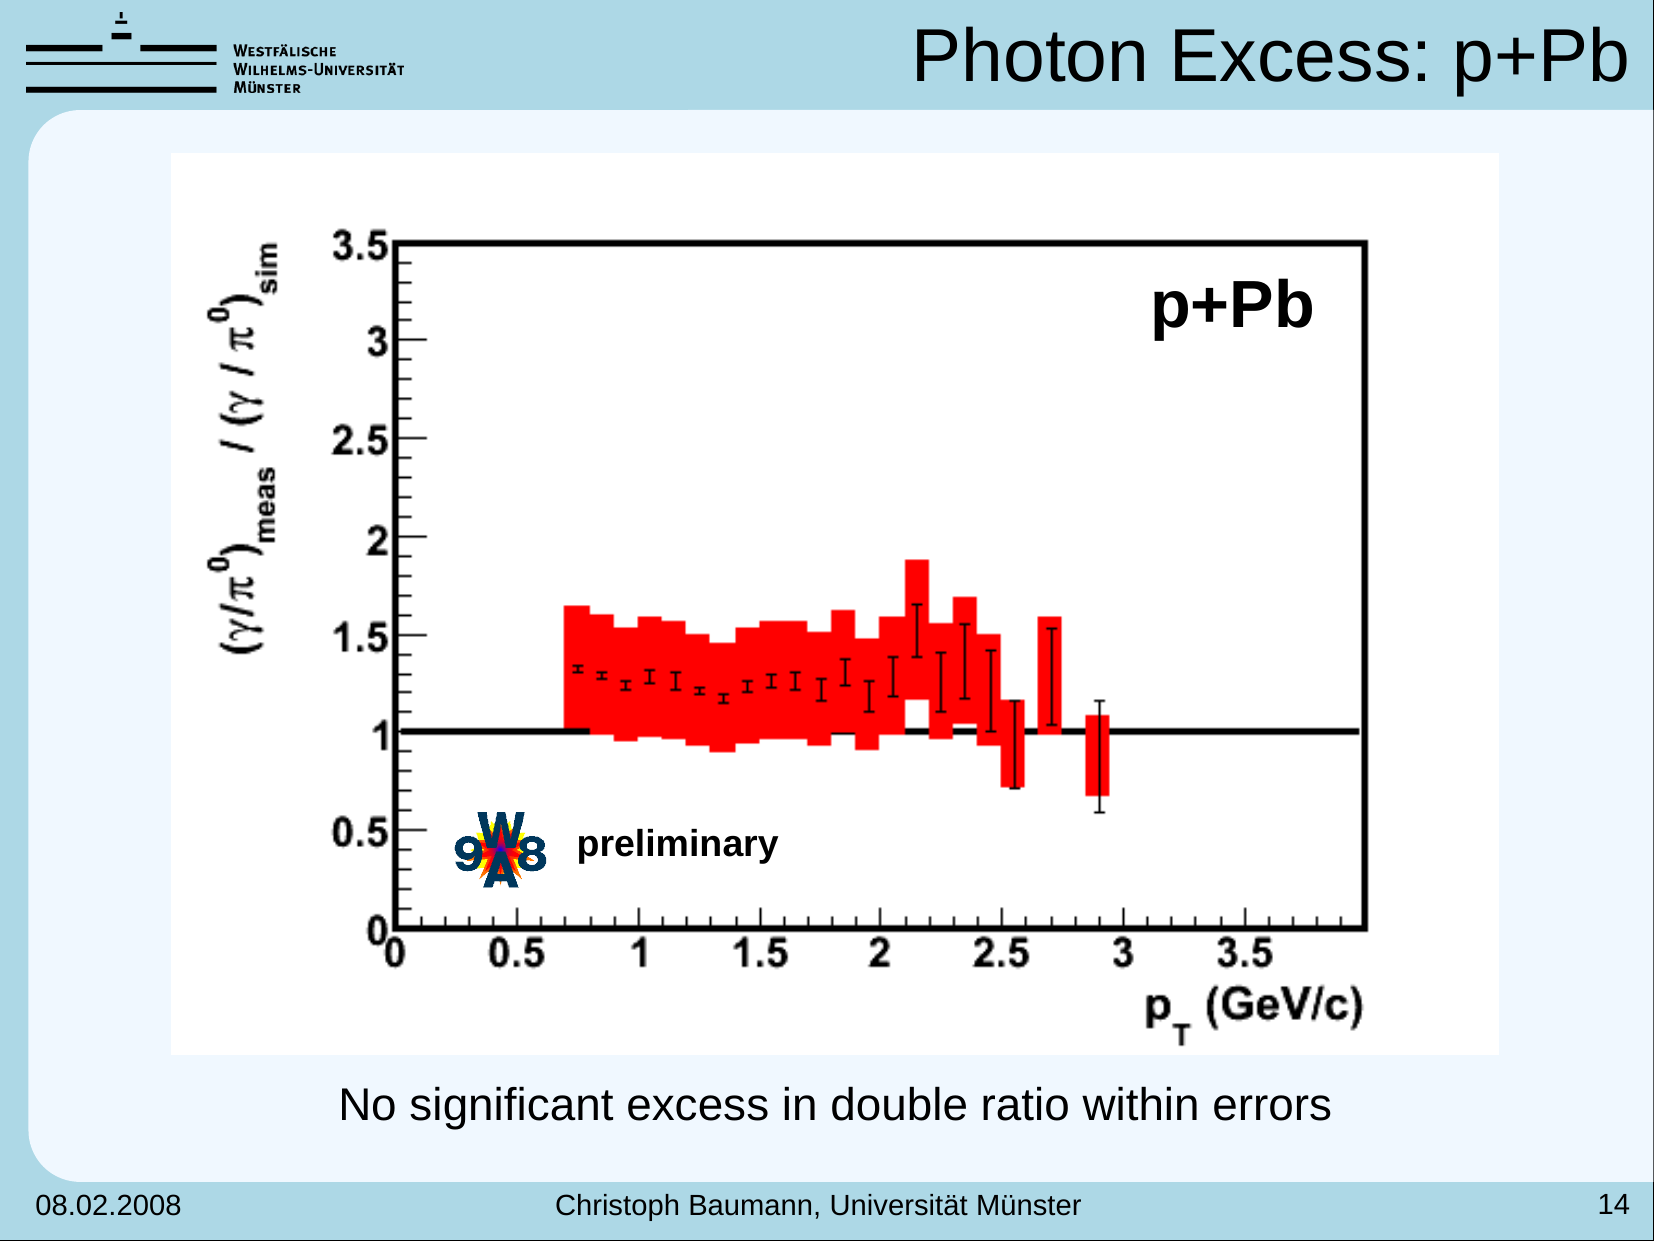

# Photon Excess: p+Pb
p+Pb
preliminary
No significant excess in double ratio within errors
14
08.02.2008
Christoph Baumann, Universität Münster